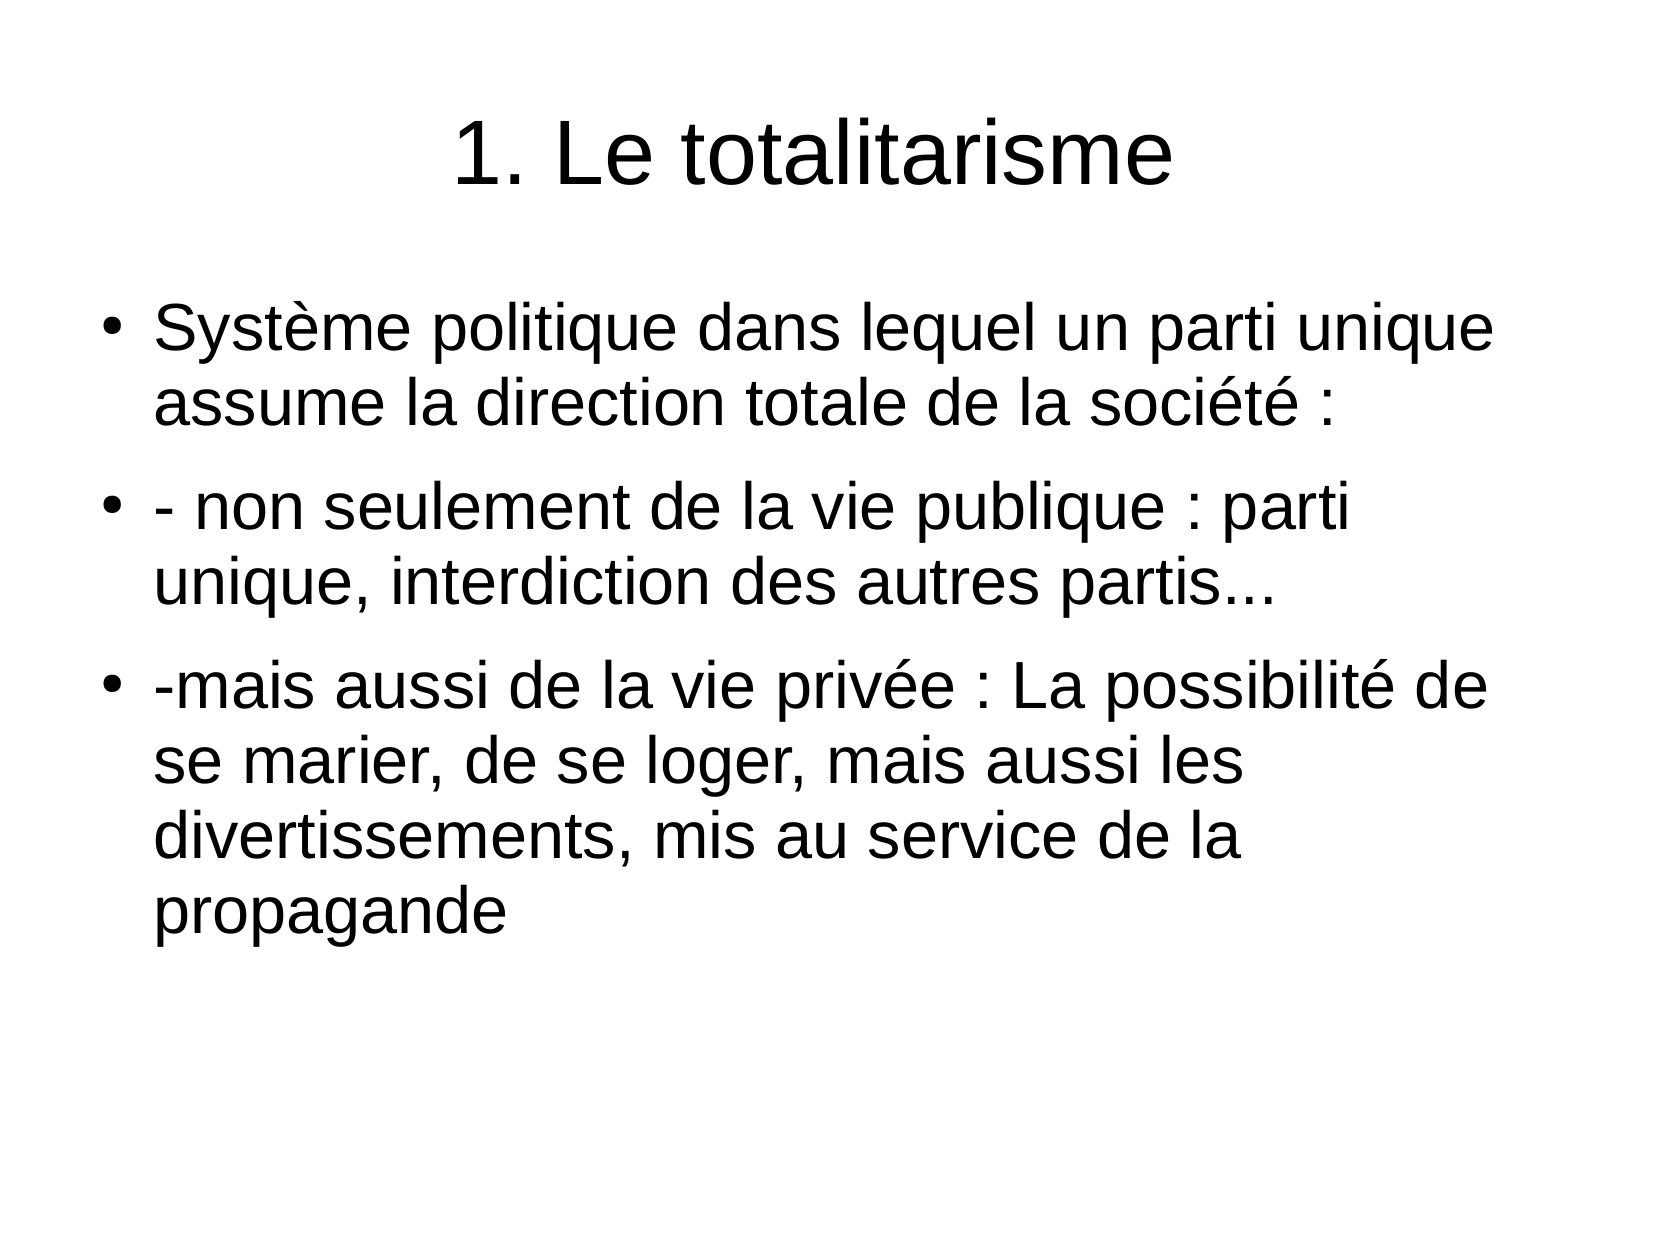

# 1. Le totalitarisme
Système politique dans lequel un parti unique assume la direction totale de la société :
- non seulement de la vie publique : parti unique, interdiction des autres partis...
-mais aussi de la vie privée : La possibilité de se marier, de se loger, mais aussi les divertissements, mis au service de la propagande